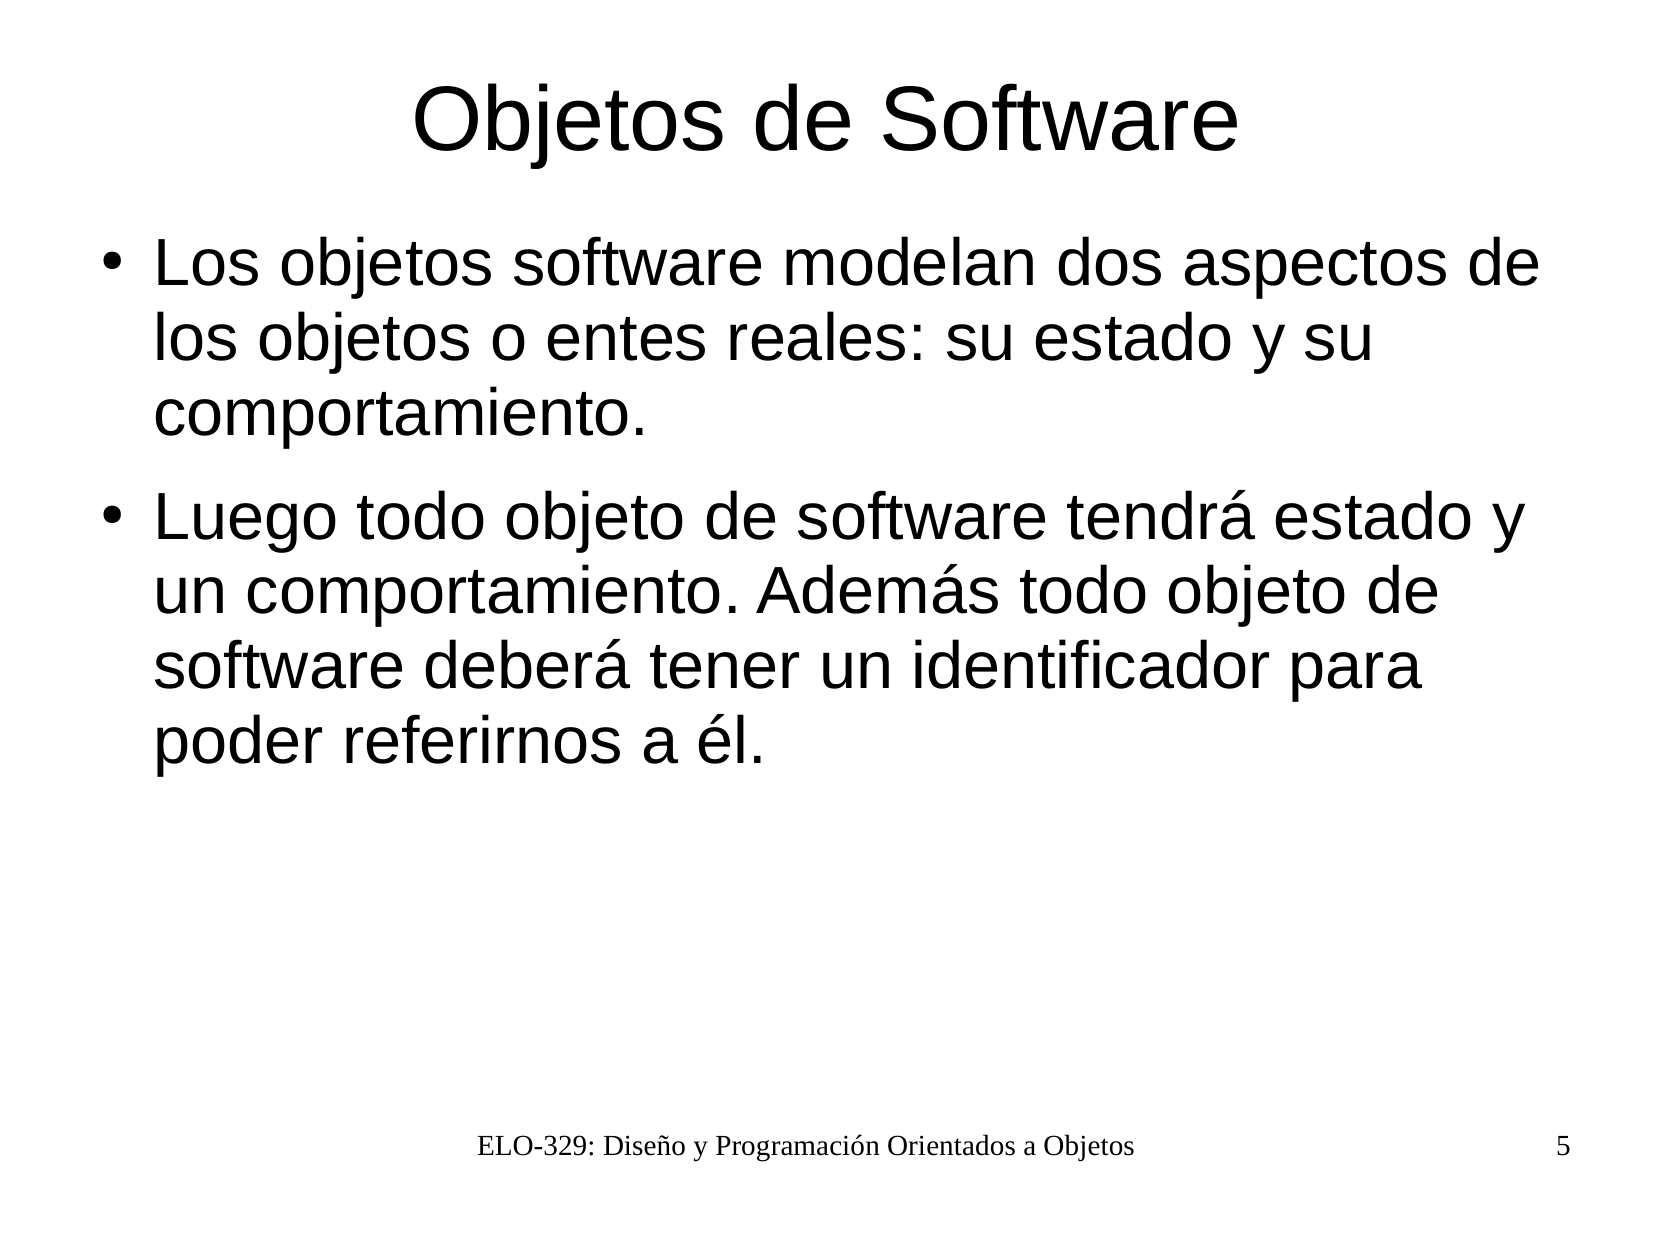

# Objetos de Software
Los objetos software modelan dos aspectos de los objetos o entes reales: su estado y su comportamiento.
Luego todo objeto de software tendrá estado y un comportamiento. Además todo objeto de software deberá tener un identificador para poder referirnos a él.
5